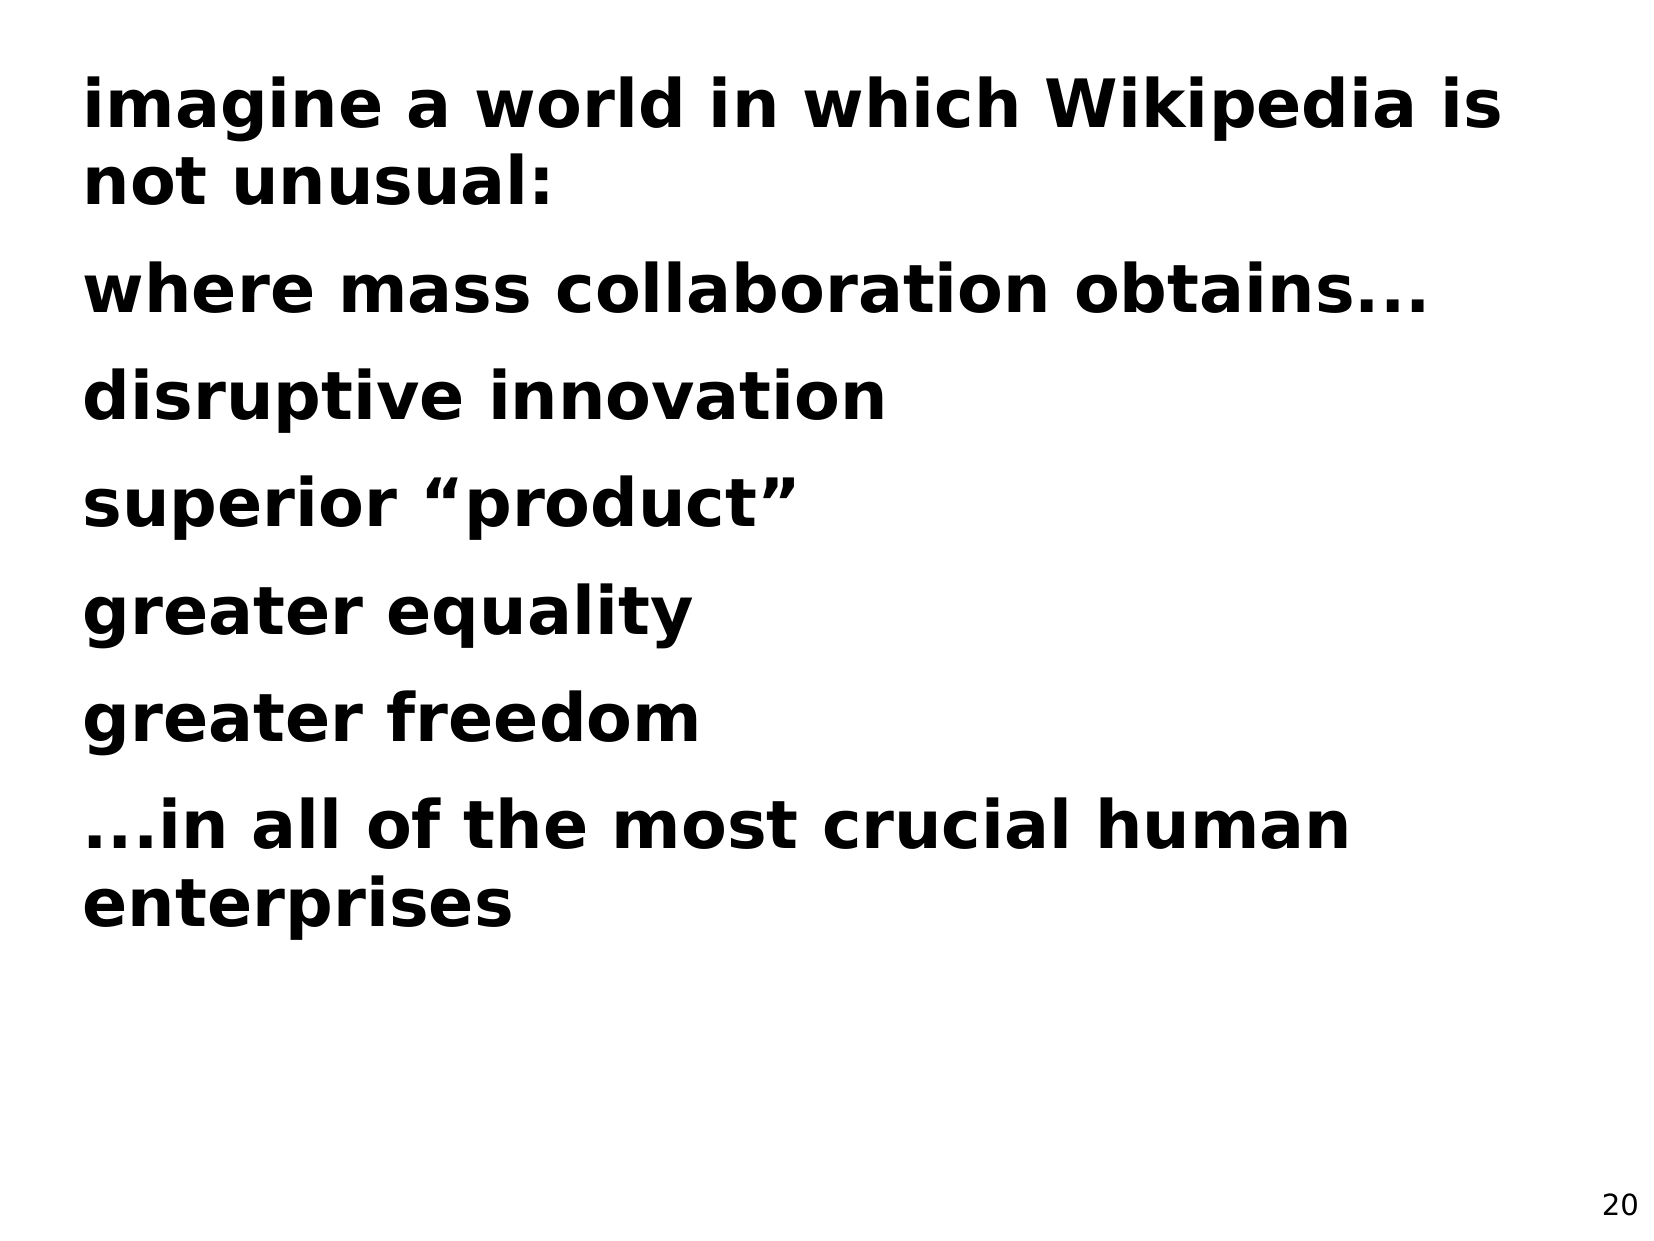

# imagine a world in which Wikipedia is not unusual:
where mass collaboration obtains...
disruptive innovation
superior “product”
greater equality
greater freedom
...in all of the most crucial human enterprises